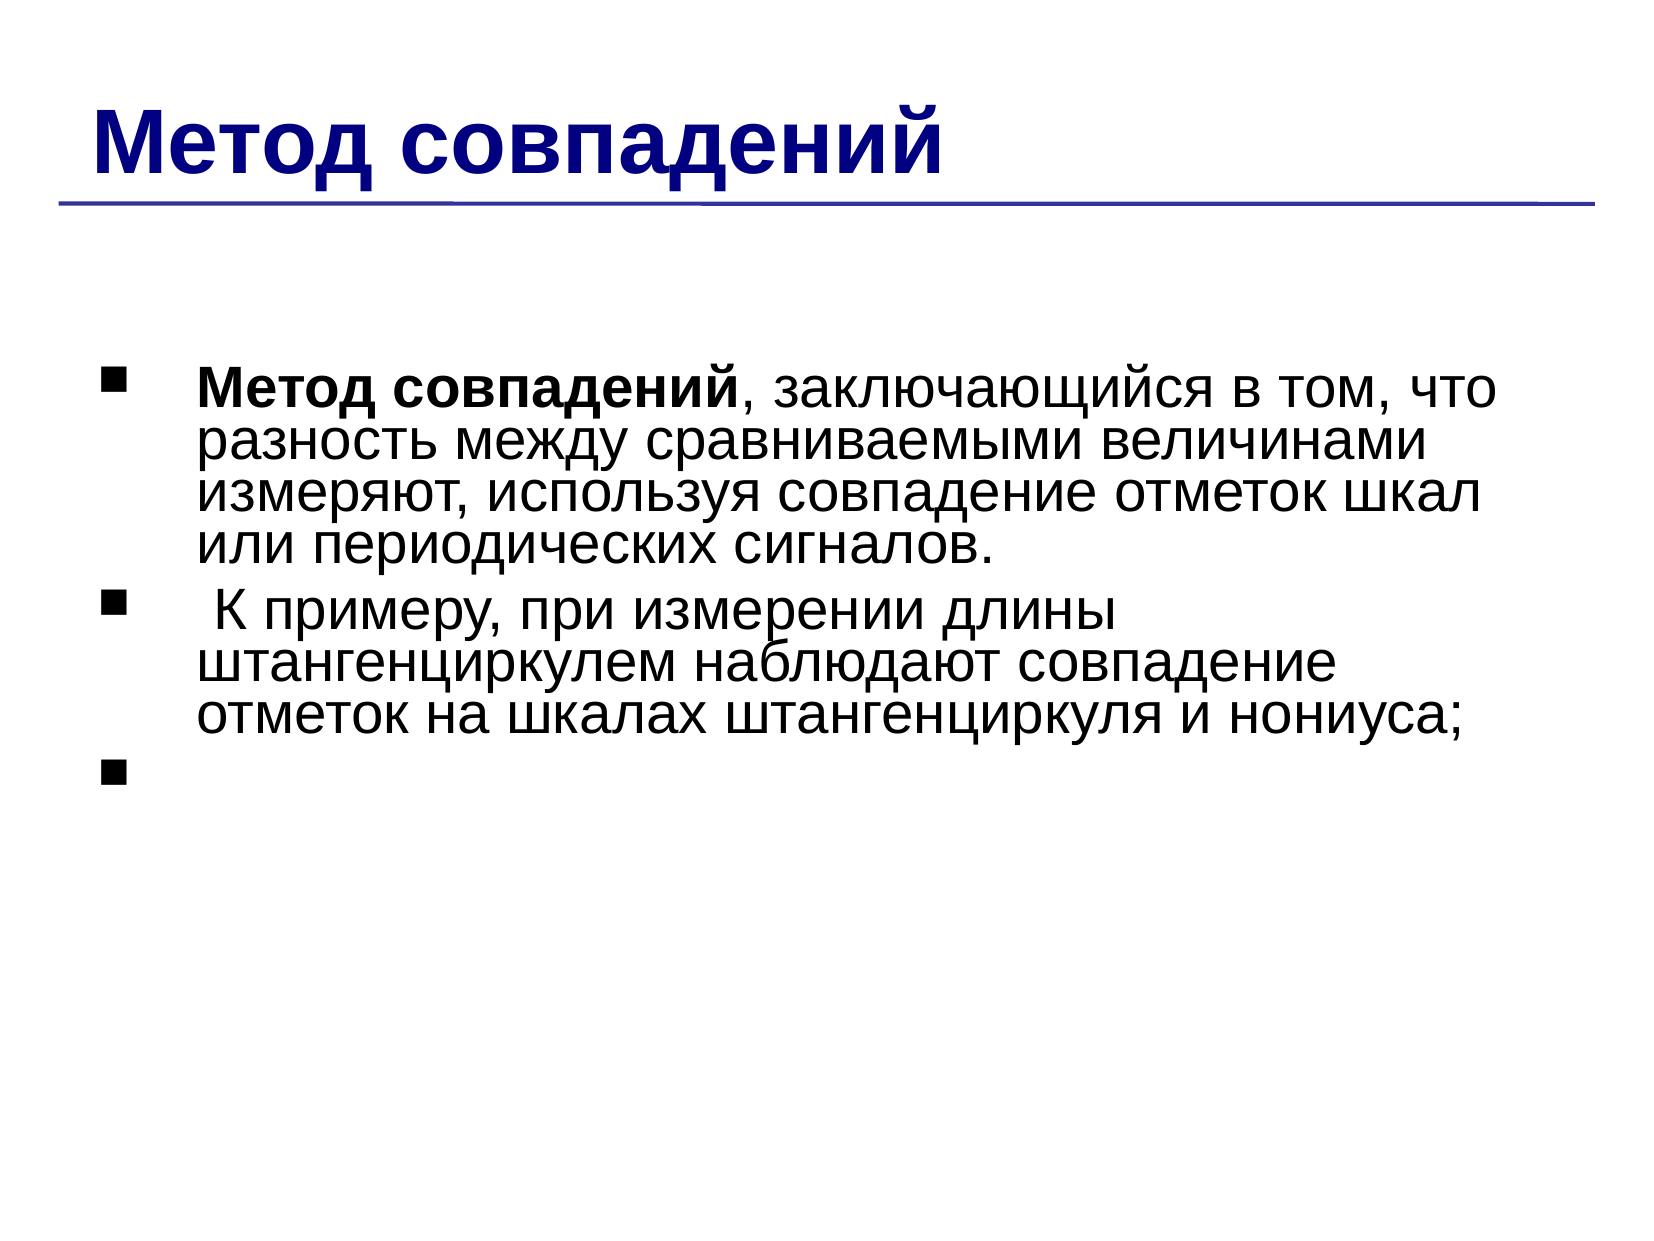

# Метод совпадений
Метод совпадений, заключающийся в том, что разность между сравниваемыми величинами измеряют, используя совпадение отметок шкал или периодических сигналов.
 К примеру, при измерении длины штангенциркулем наблюдают совпадение отметок на шкалах штангенциркуля и нониуса;